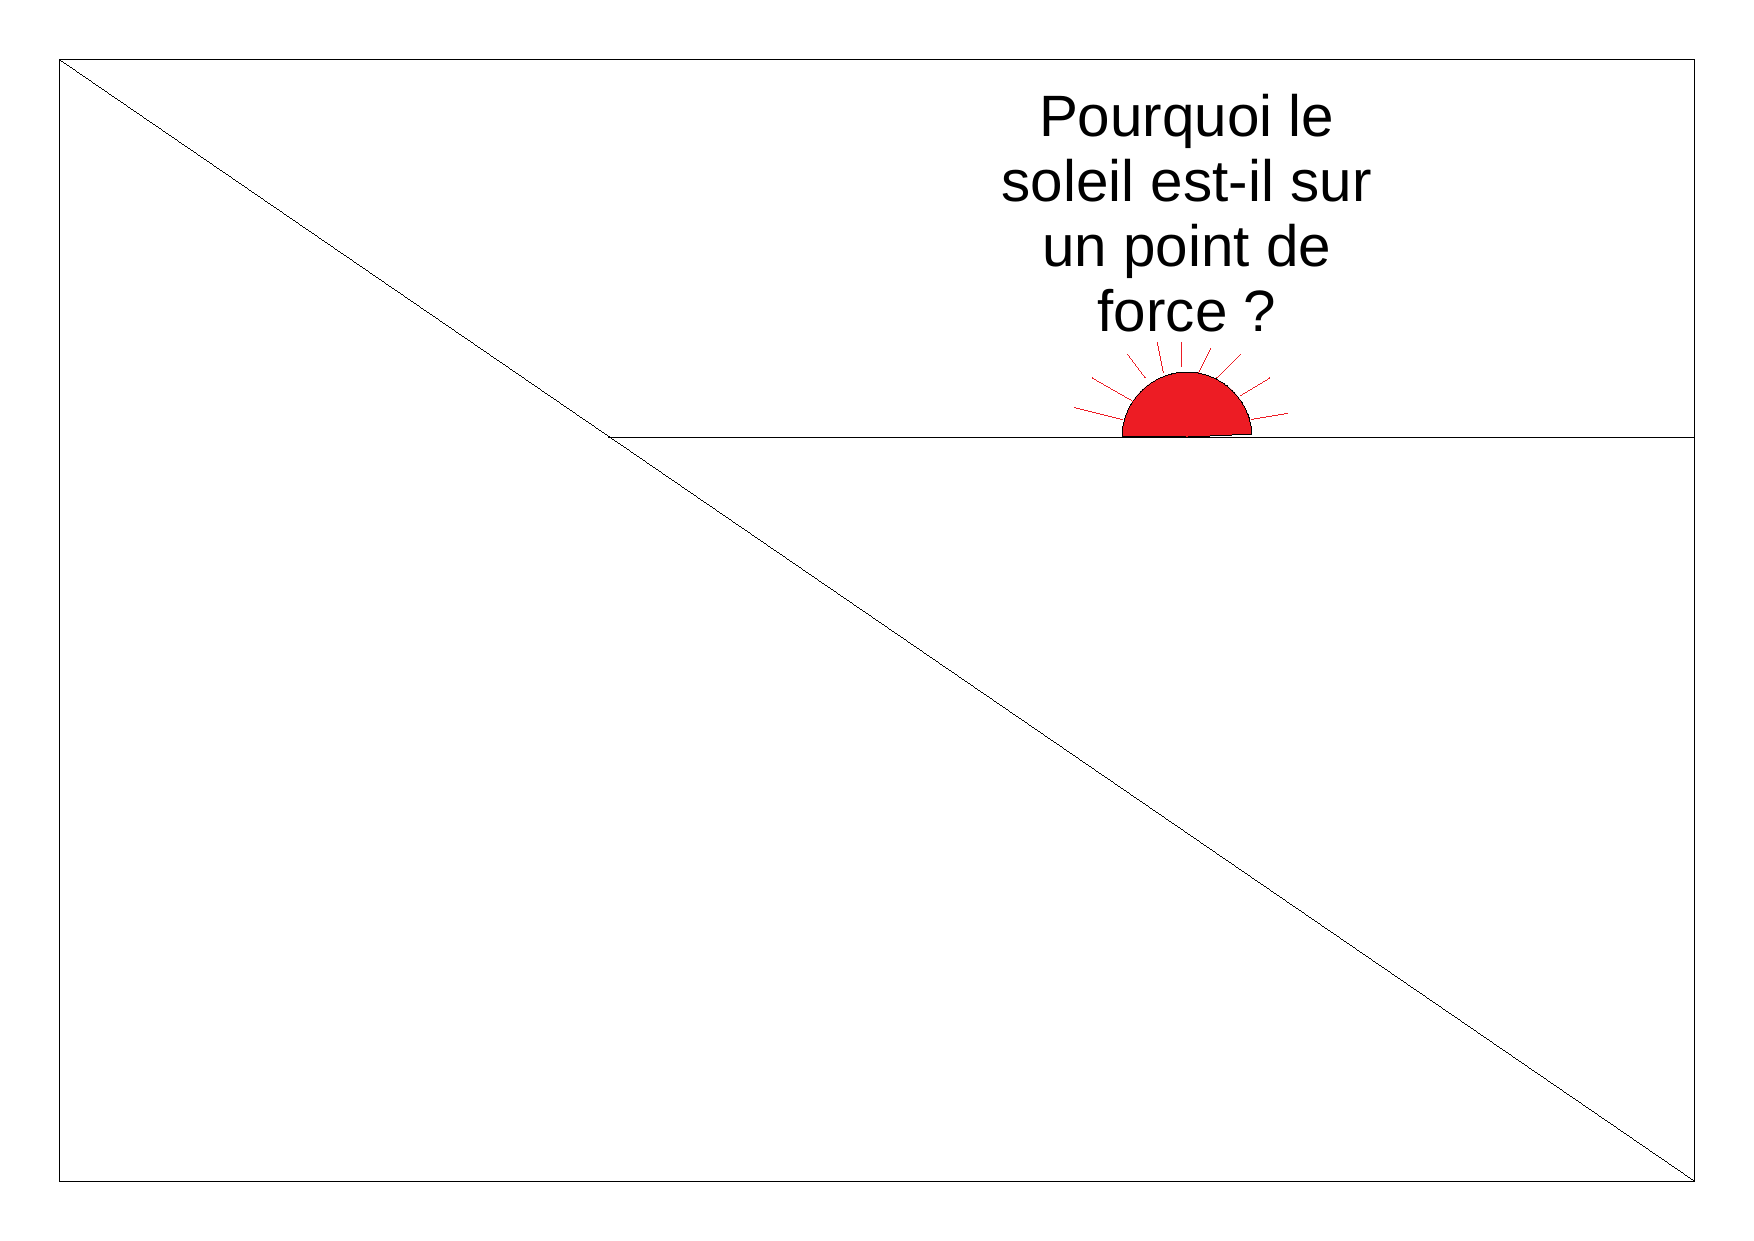

Pourquoi le soleil est-il sur un point de force ?